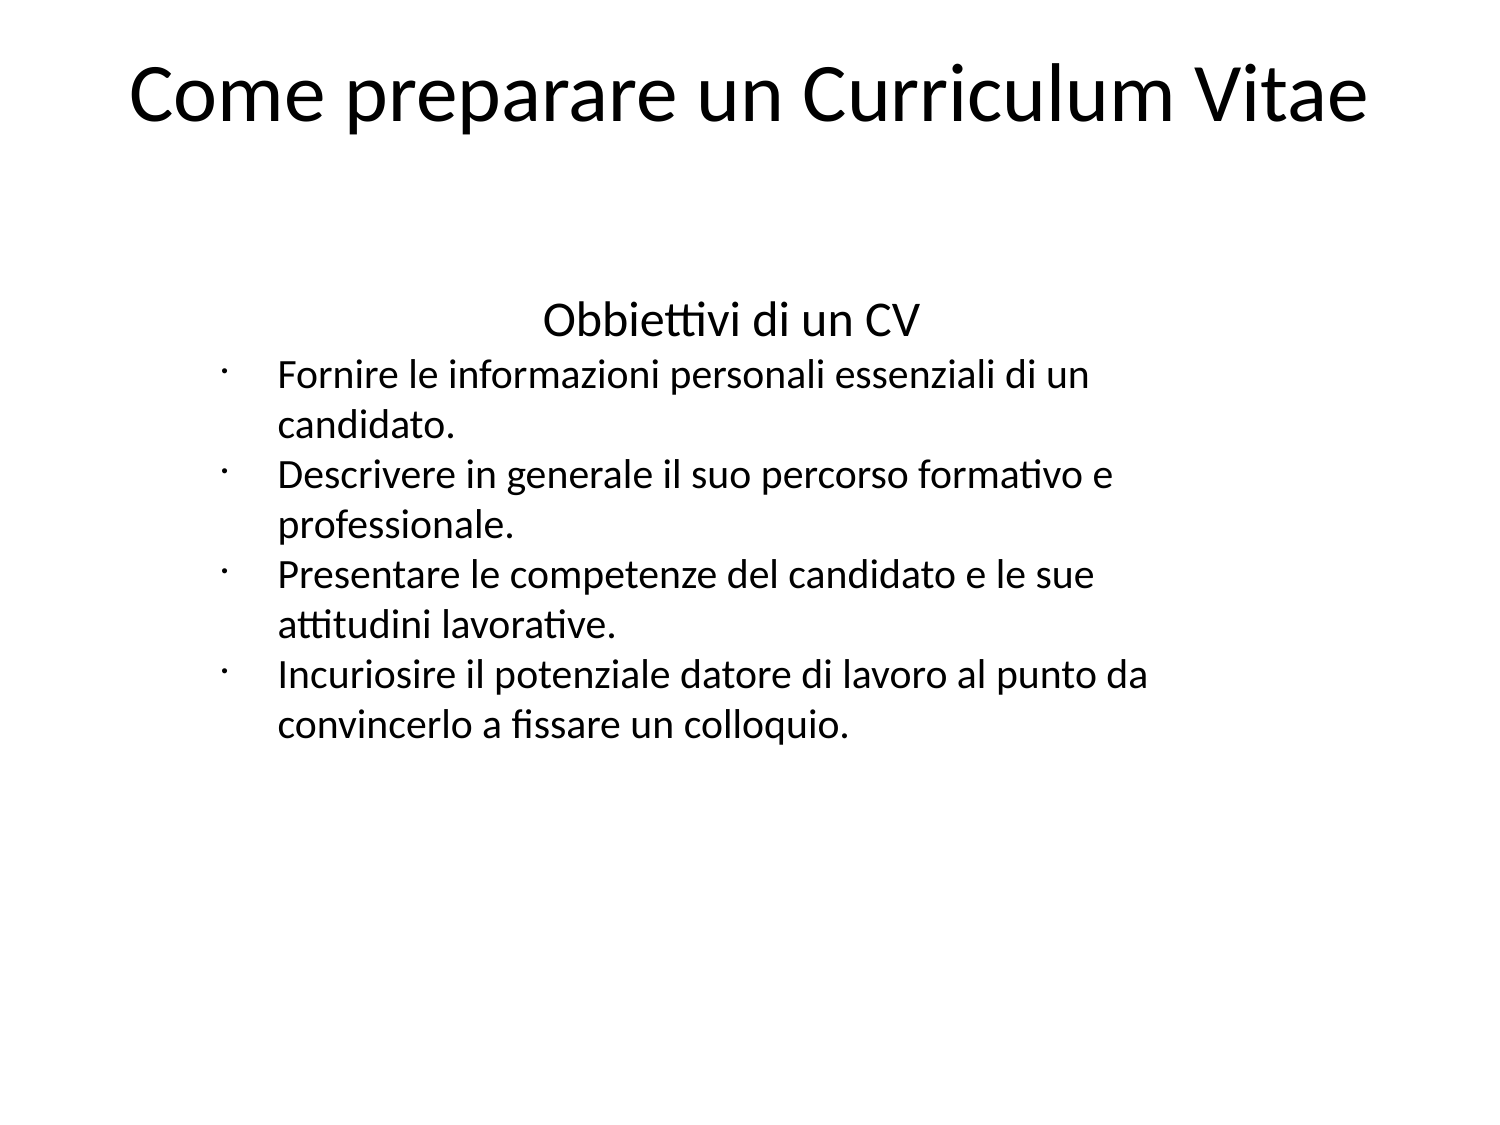

# Come preparare un Curriculum Vitae
Obbiettivi di un CV
Fornire le informazioni personali essenziali di un candidato.
Descrivere in generale il suo percorso formativo e professionale.
Presentare le competenze del candidato e le sue attitudini lavorative.
Incuriosire il potenziale datore di lavoro al punto da convincerlo a fissare un colloquio.